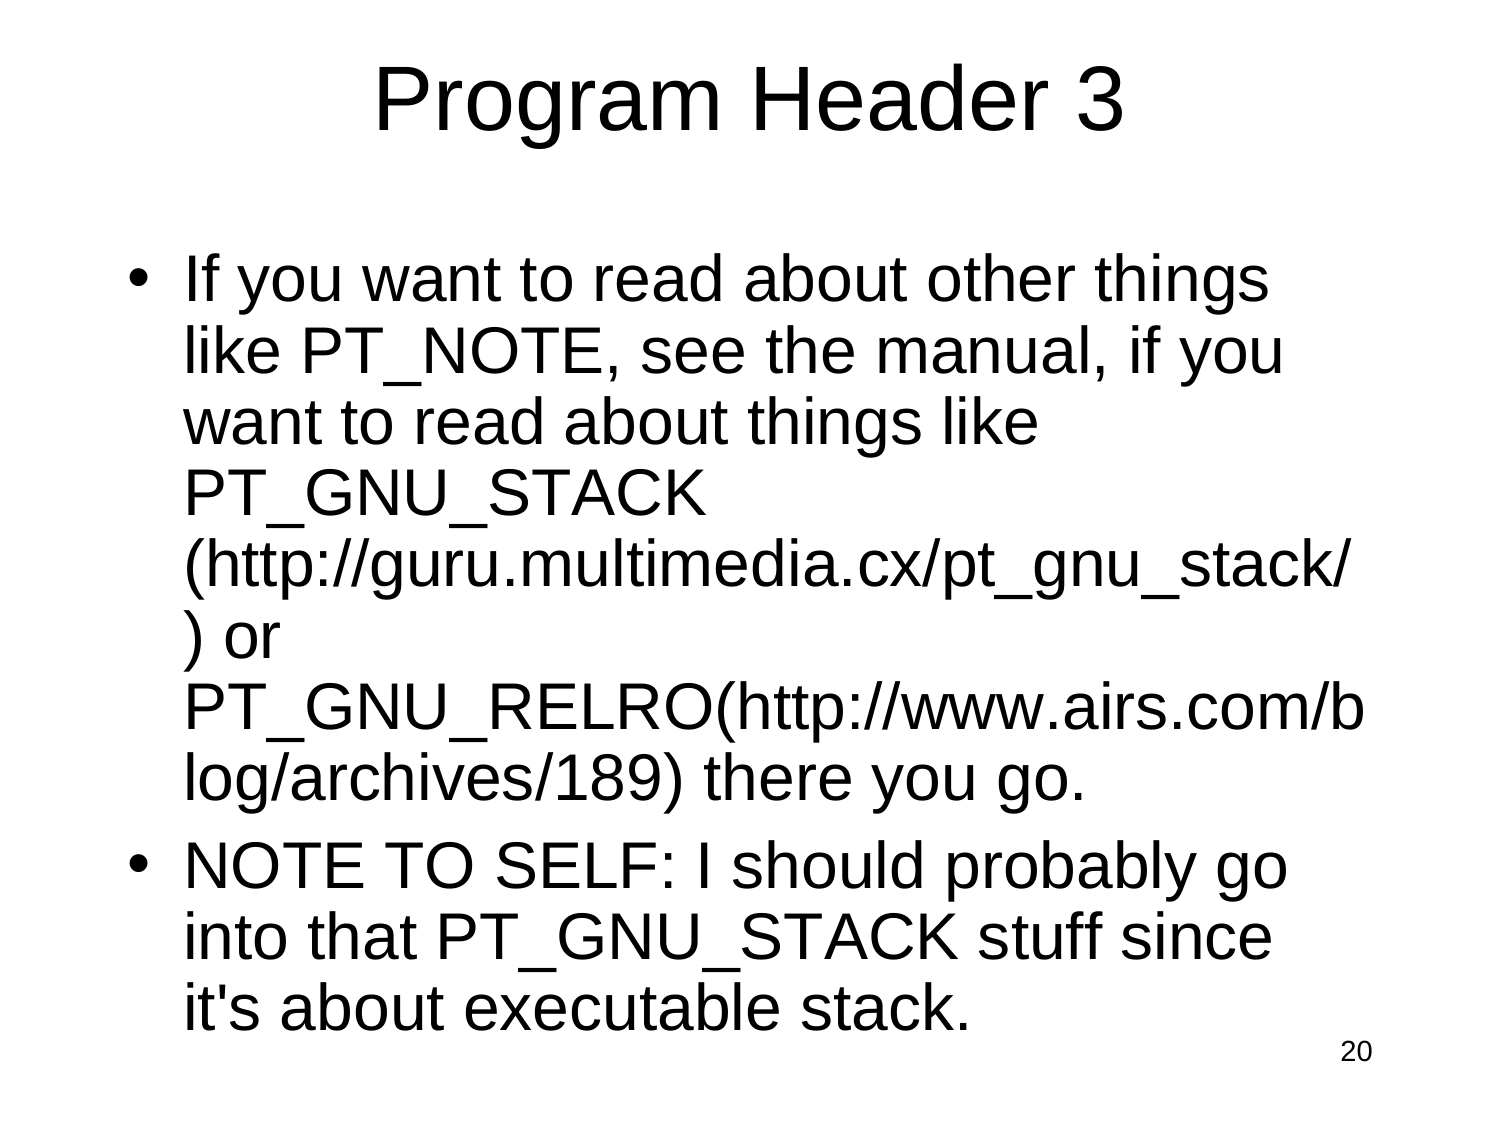

# Program Header 3
If you want to read about other things like PT_NOTE, see the manual, if you want to read about things like PT_GNU_STACK (http://guru.multimedia.cx/pt_gnu_stack/) or PT_GNU_RELRO(http://www.airs.com/blog/archives/189) there you go.
NOTE TO SELF: I should probably go into that PT_GNU_STACK stuff since it's about executable stack.